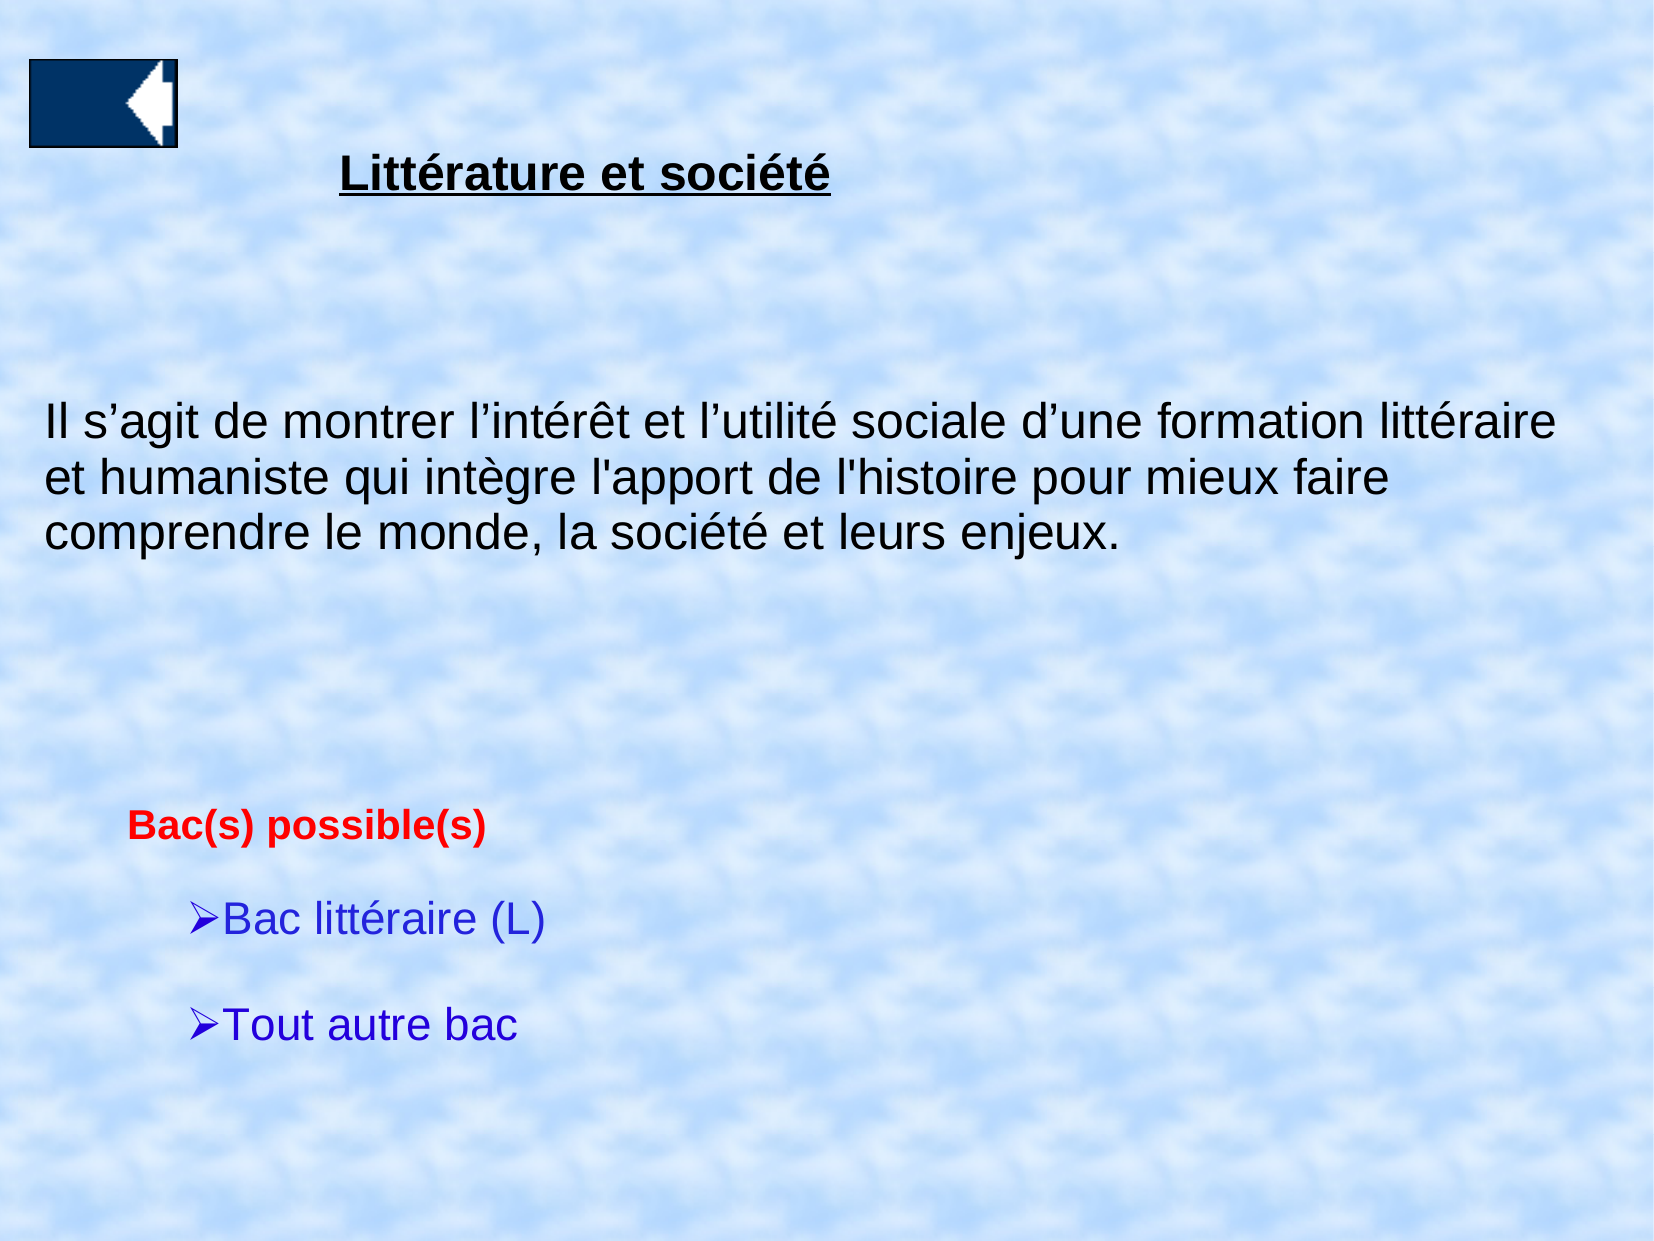

Littérature et société
Il s’agit de montrer l’intérêt et l’utilité sociale d’une formation littéraire et humaniste qui intègre l'apport de l'histoire pour mieux faire comprendre le monde, la société et leurs enjeux.
Bac(s) possible(s)
Bac littéraire (L)
Tout autre bac